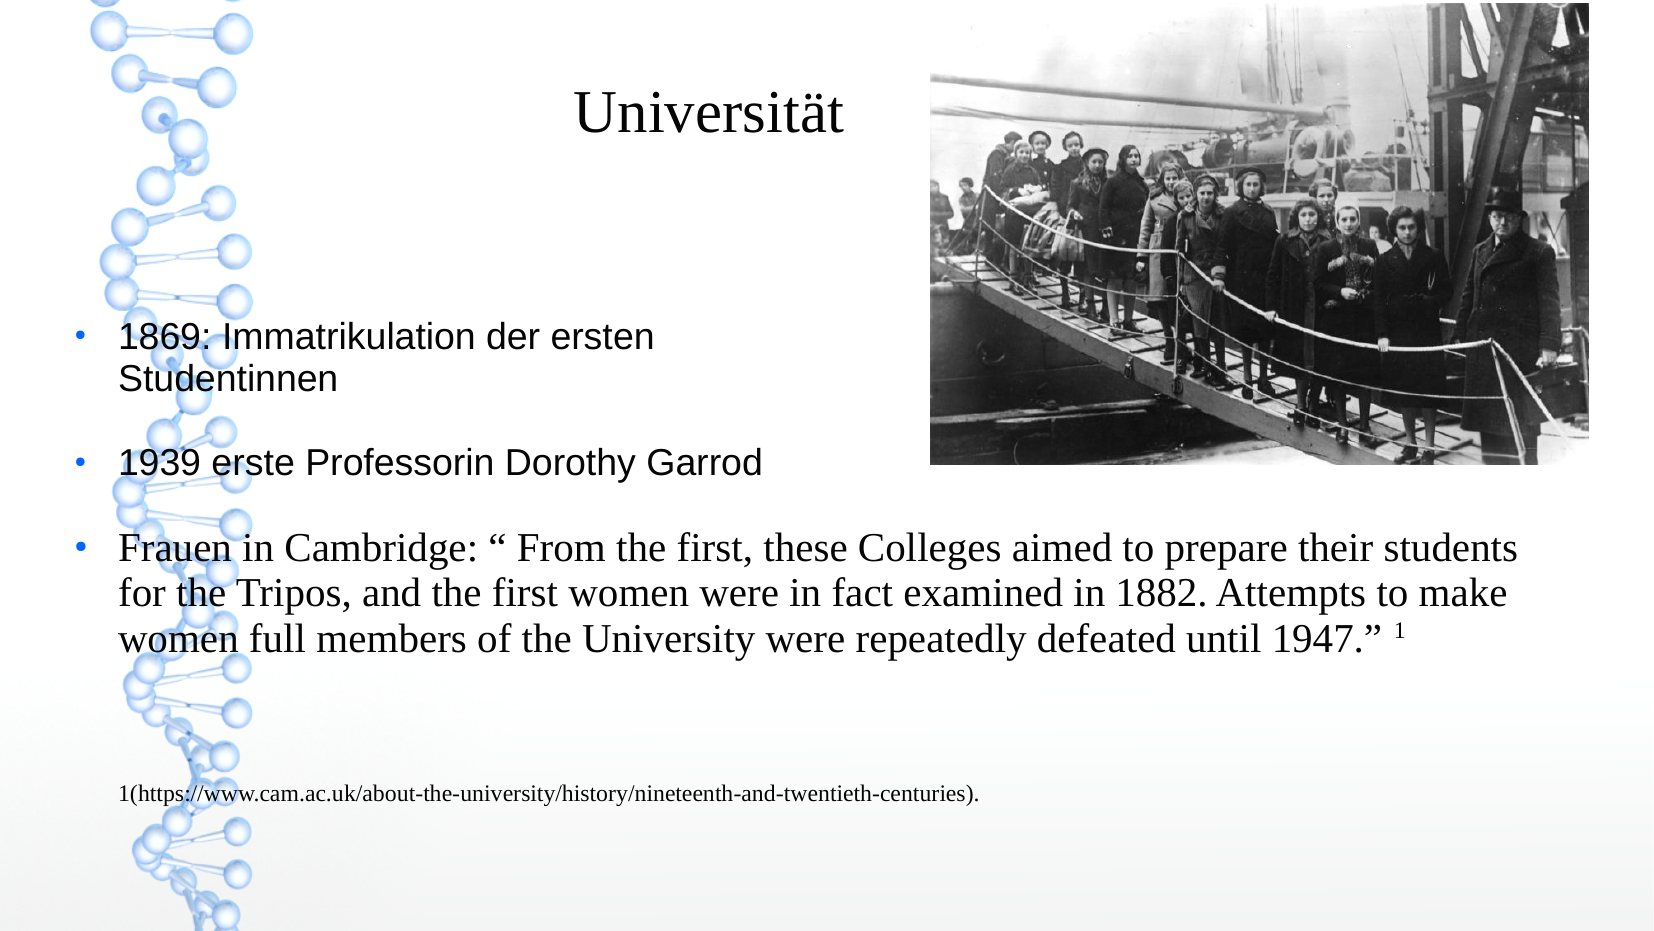

# Universität
1869: Immatrikulation der ersten
Studentinnen
1939 erste Professorin Dorothy Garrod
Frauen in Cambridge: “ From the first, these Colleges aimed to prepare their students for the Tripos, and the first women were in fact examined in 1882. Attempts to make women full members of the University were repeatedly defeated until 1947.” 1
1(https://www.cam.ac.uk/about-the-university/history/nineteenth-and-twentieth-centuries).